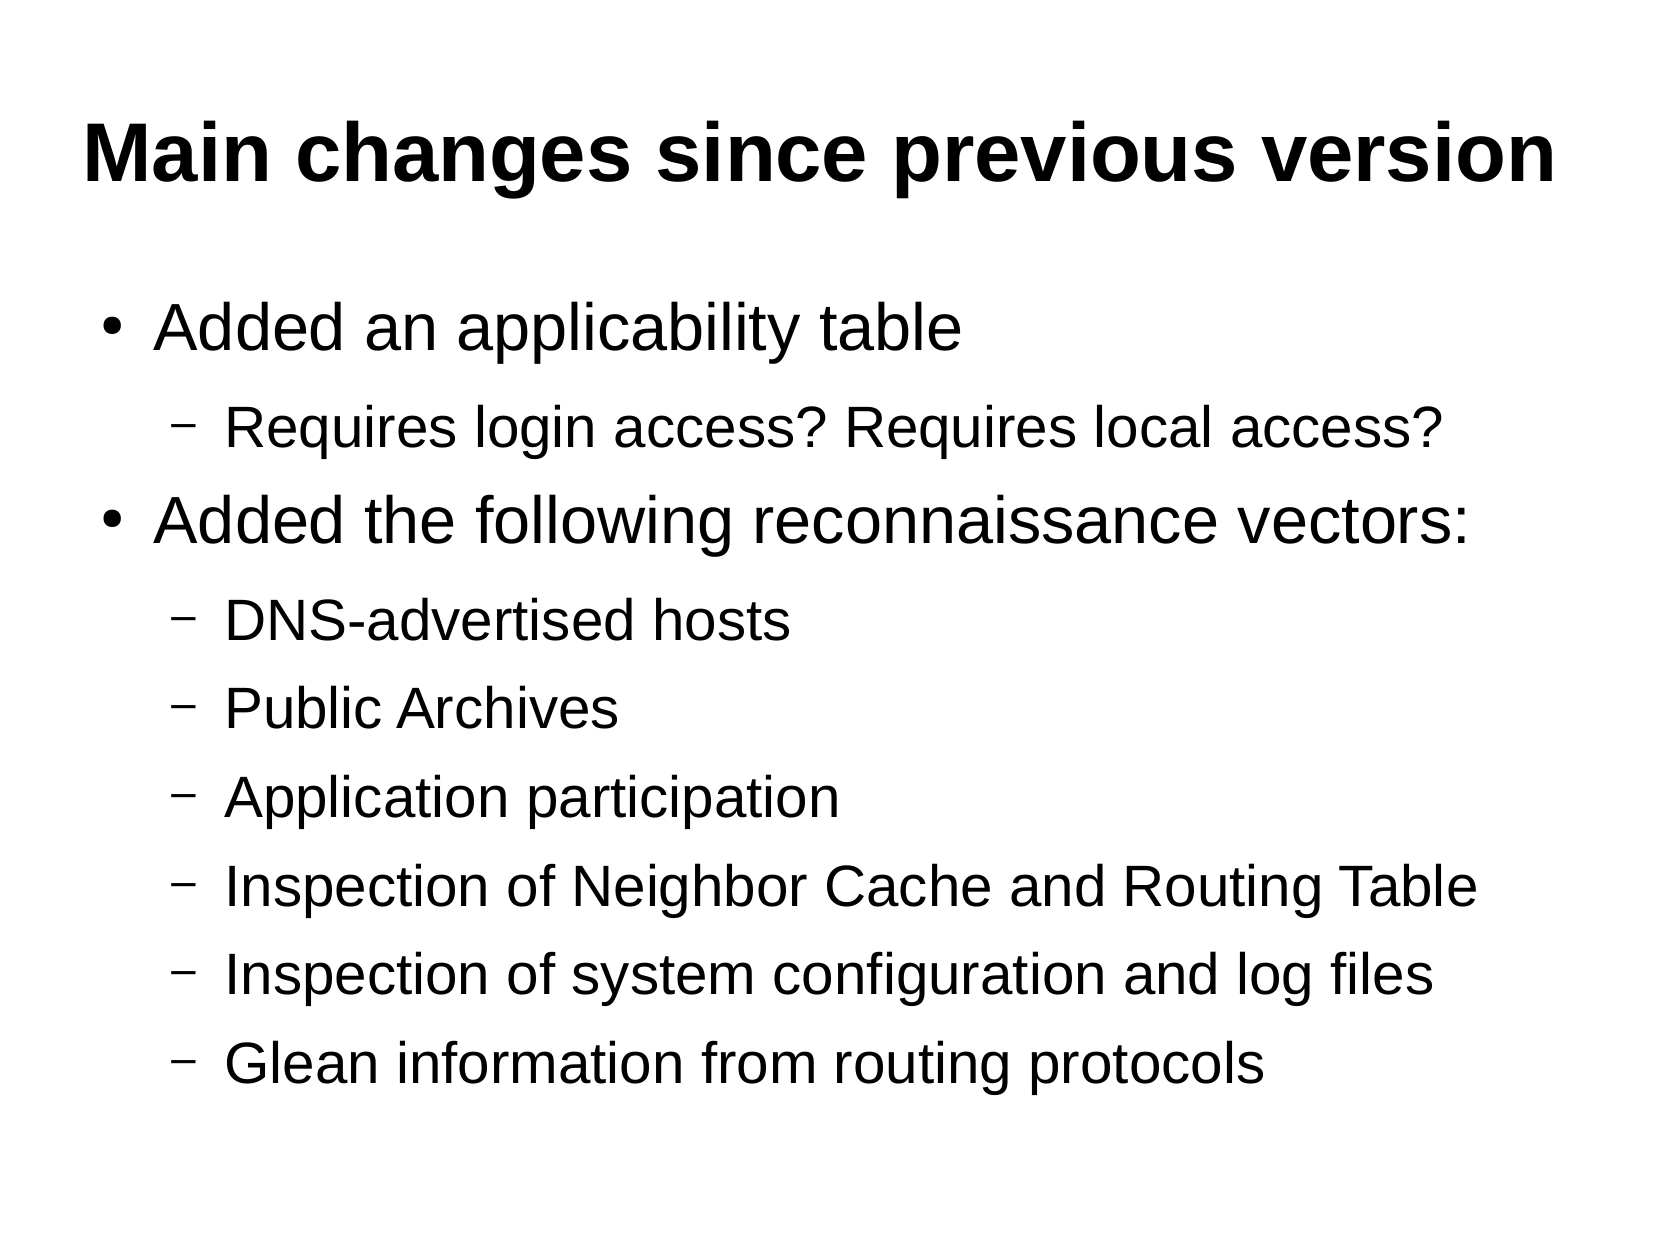

# Main changes since previous version
Added an applicability table
Requires login access? Requires local access?
Added the following reconnaissance vectors:
DNS-advertised hosts
Public Archives
Application participation
Inspection of Neighbor Cache and Routing Table
Inspection of system configuration and log files
Glean information from routing protocols